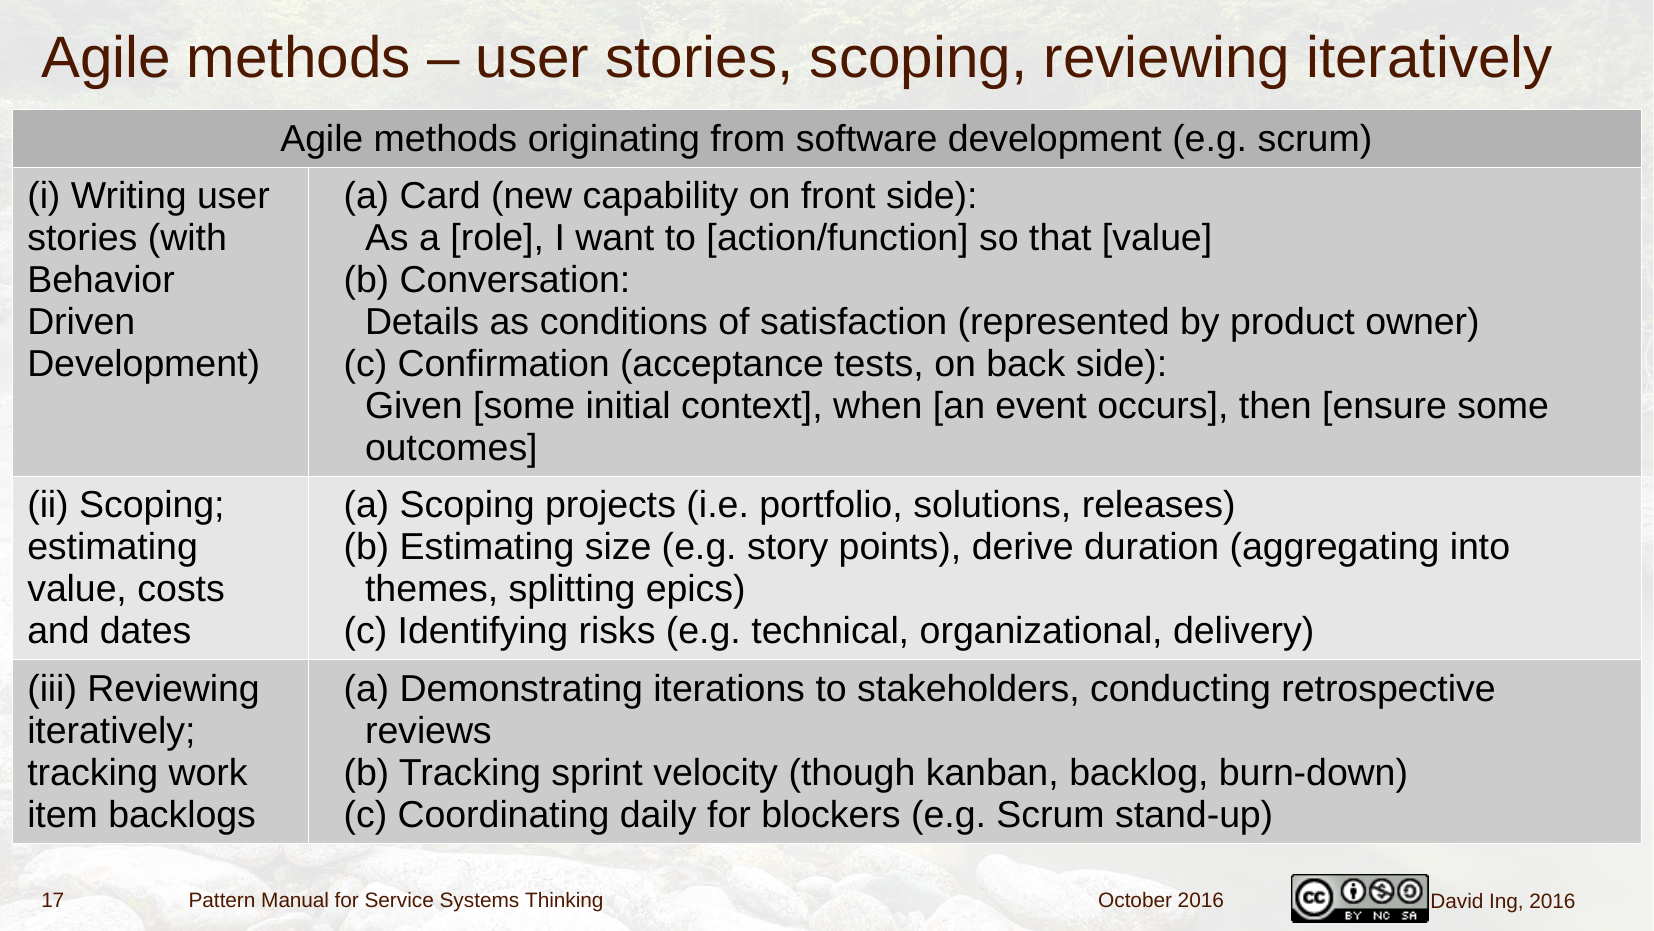

# Agile methods – user stories, scoping, reviewing iteratively
| Agile methods originating from software development (e.g. scrum) | |
| --- | --- |
| (i) Writing user stories (with Behavior Driven Development) | (a) Card (new capability on front side): As a [role], I want to [action/function] so that [value] (b) Conversation: Details as conditions of satisfaction (represented by product owner) (c) Confirmation (acceptance tests, on back side): Given [some initial context], when [an event occurs], then [ensure some outcomes] |
| (ii) Scoping; estimating value, costs and dates | (a) Scoping projects (i.e. portfolio, solutions, releases) (b) Estimating size (e.g. story points), derive duration (aggregating into themes, splitting epics) (c) Identifying risks (e.g. technical, organizational, delivery) |
| (iii) Reviewing iteratively; tracking work item backlogs | (a) Demonstrating iterations to stakeholders, conducting retrospective reviews (b) Tracking sprint velocity (though kanban, backlog, burn-down) (c) Coordinating daily for blockers (e.g. Scrum stand-up) |
Pattern Manual for Service Systems Thinking
October 2016
17